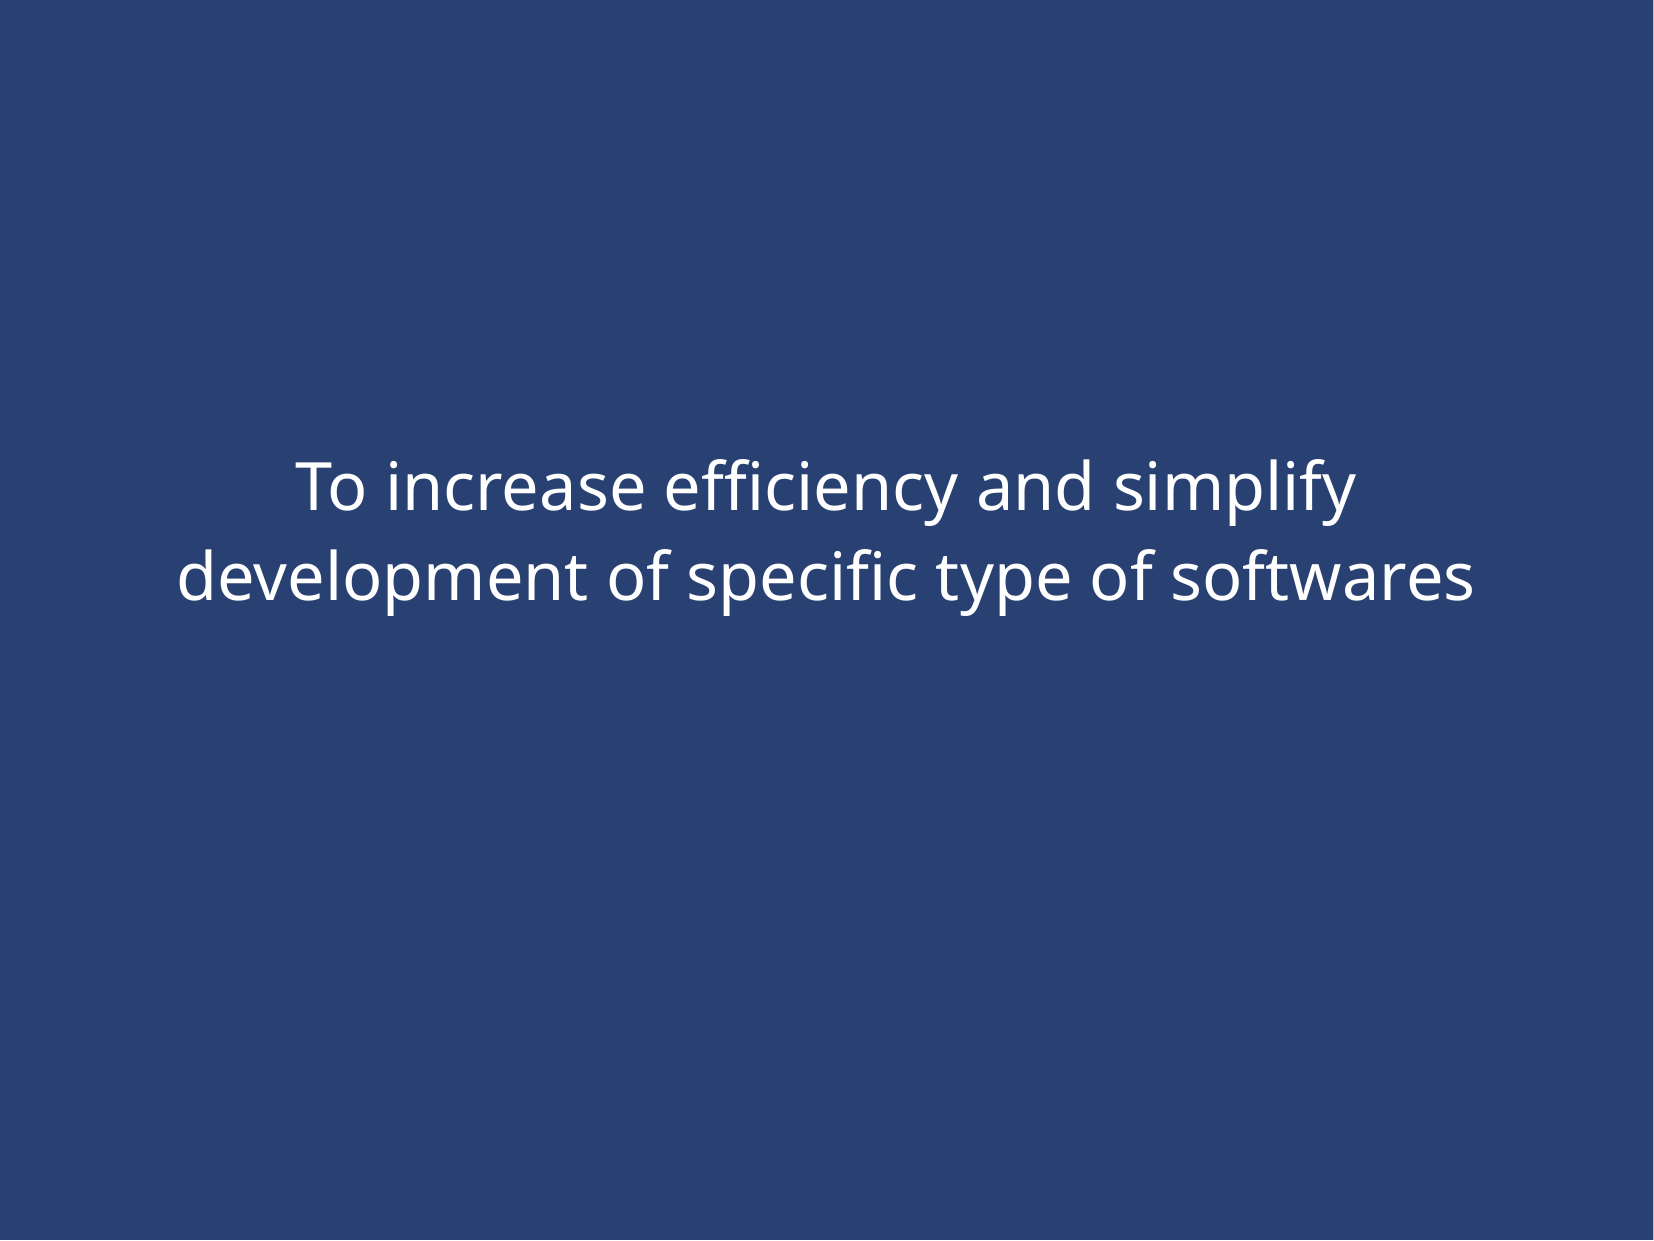

# To increase efficiency and simplify development of specific type of softwares